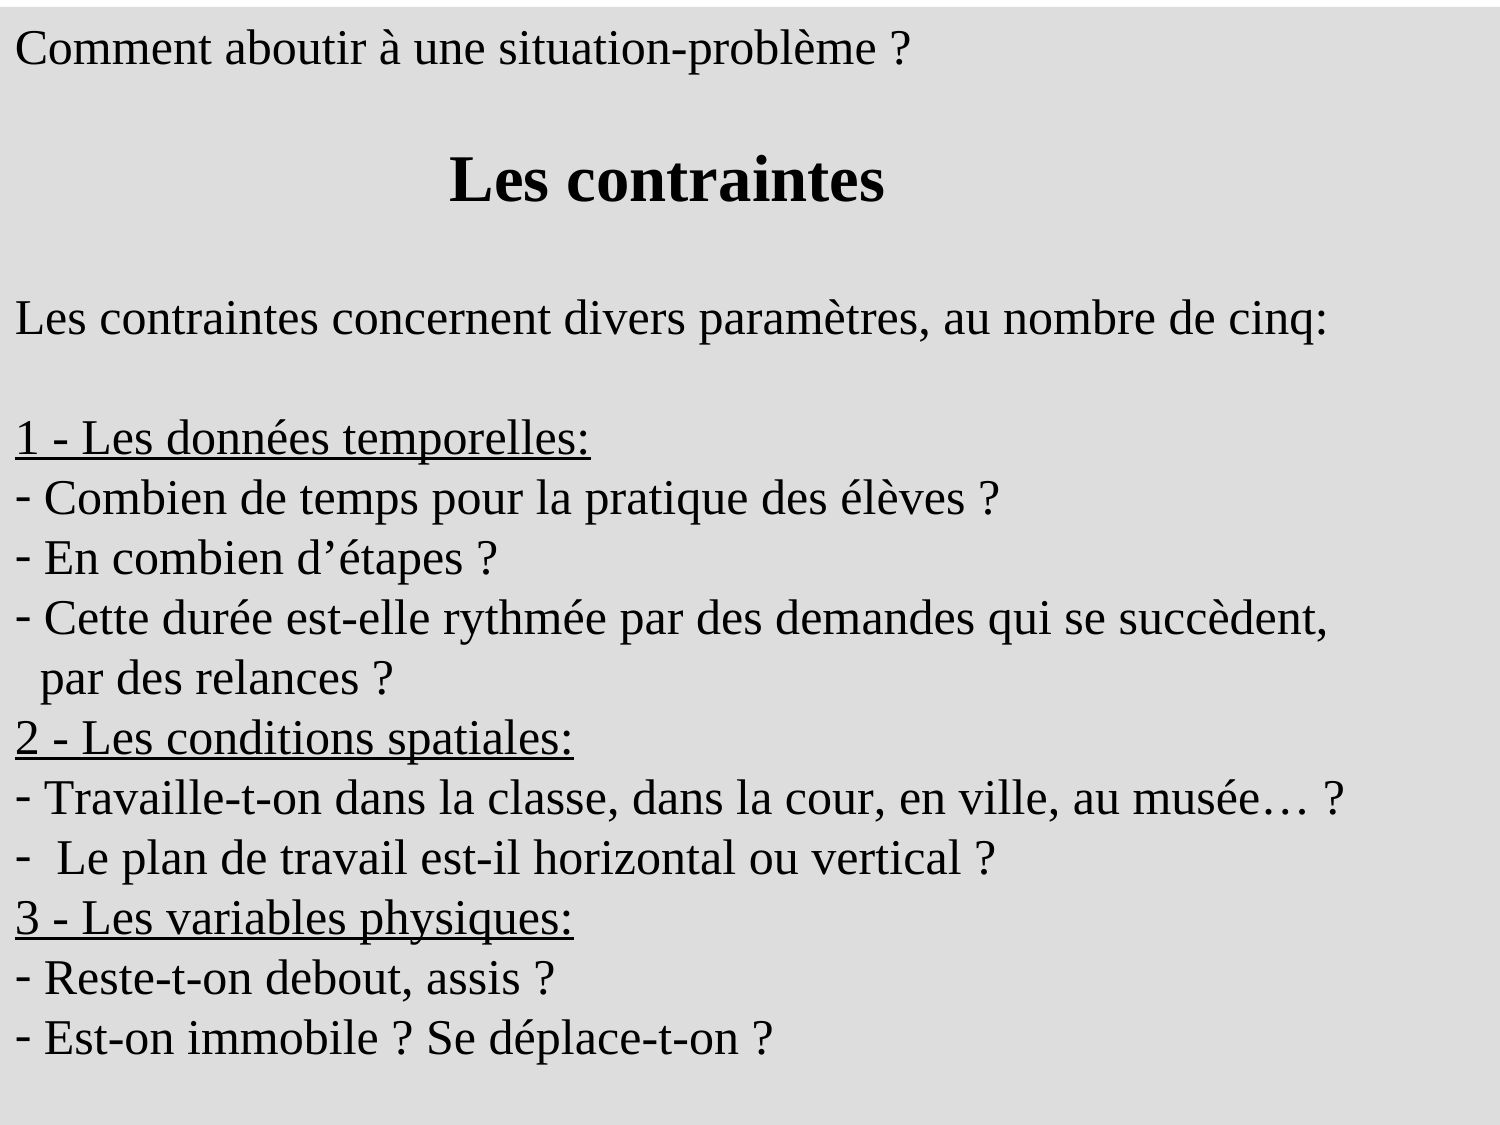

Comment aboutir à une situation-problème ?
 Les contraintes
Les contraintes concernent divers paramètres, au nombre de cinq:
1 - Les données temporelles:
 Combien de temps pour la pratique des élèves ?
 En combien d’étapes ?
 Cette durée est-elle rythmée par des demandes qui se succèdent,
 par des relances ?
2 - Les conditions spatiales:
 Travaille-t-on dans la classe, dans la cour, en ville, au musée… ?
 Le plan de travail est-il horizontal ou vertical ?
3 - Les variables physiques:
 Reste-t-on debout, assis ?
 Est-on immobile ? Se déplace-t-on ?